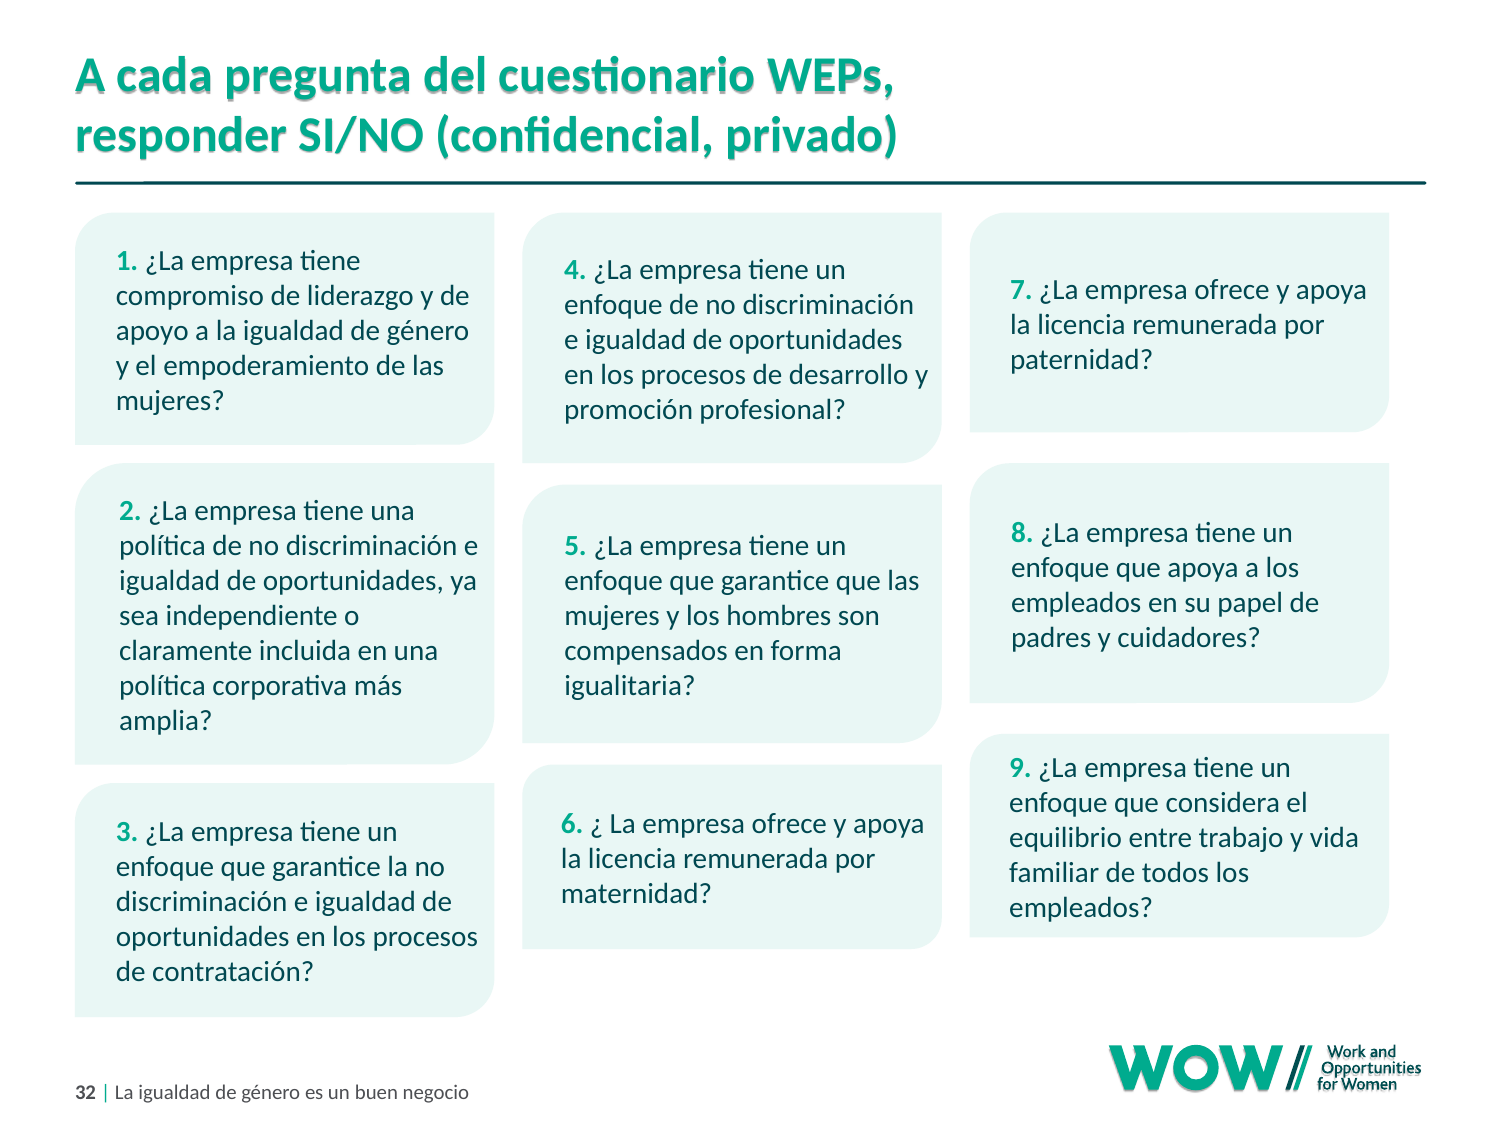

# A cada pregunta del cuestionario WEPs, responder SI/NO (confidencial, privado)
1. ¿La empresa tiene compromiso de liderazgo y de apoyo a la igualdad de género y el empoderamiento de las mujeres?
4. ¿La empresa tiene un enfoque de no discriminación e igualdad de oportunidades en los procesos de desarrollo y promoción profesional?
7. ¿La empresa ofrece y apoya la licencia remunerada por paternidad?
2. ¿La empresa tiene una política de no discriminación e igualdad de oportunidades, ya sea independiente o claramente incluida en una política corporativa más amplia?
8. ¿La empresa tiene un enfoque que apoya a los empleados en su papel de padres y cuidadores?
5. ¿La empresa tiene un enfoque que garantice que las mujeres y los hombres son compensados en forma igualitaria?
9. ¿La empresa tiene un enfoque que considera el equilibrio entre trabajo y vida familiar de todos los empleados?
6. ¿ La empresa ofrece y apoya la licencia remunerada por maternidad?
3. ¿La empresa tiene un enfoque que garantice la no discriminación e igualdad de oportunidades en los procesos de contratación?
 | La igualdad de género es un buen negocio